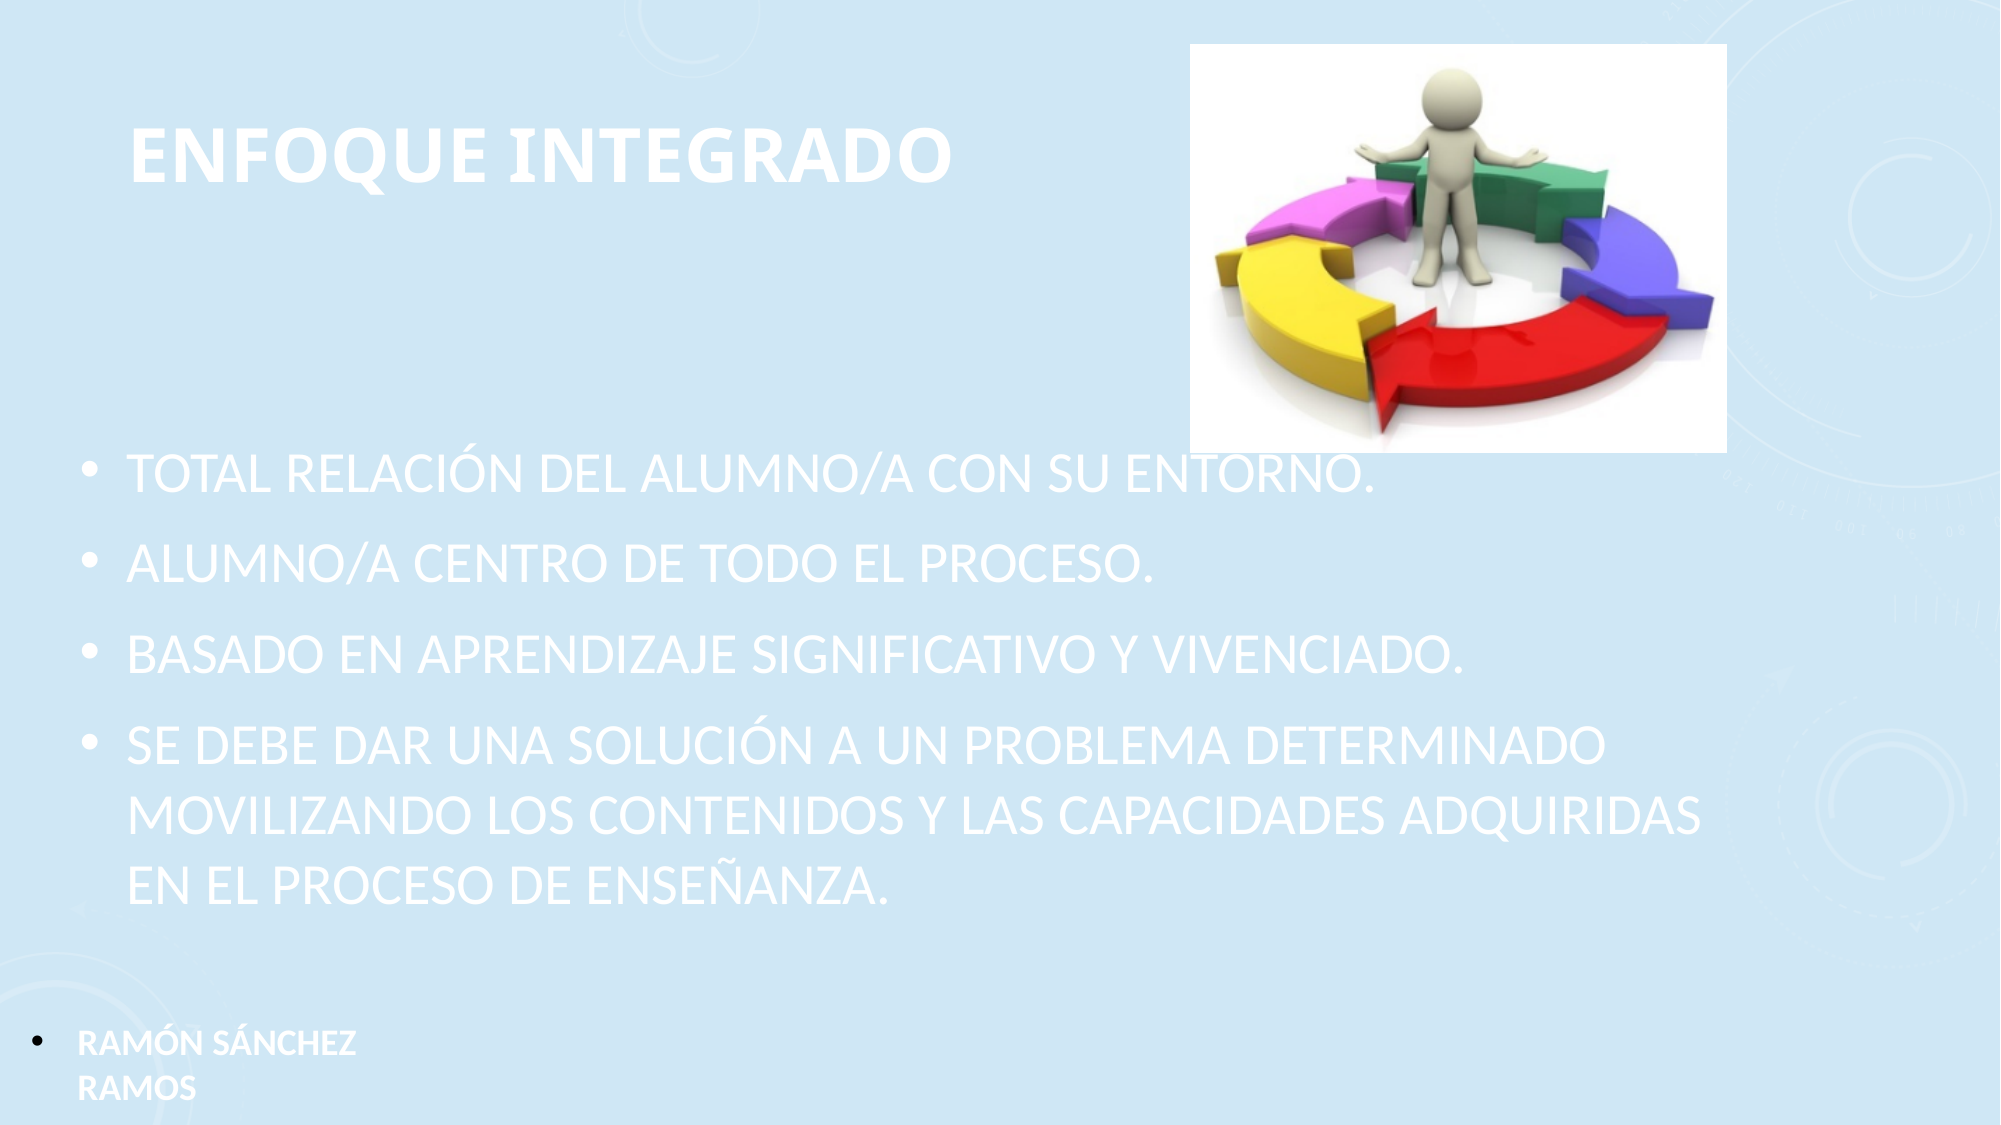

# ENFOQUE INTEGRADO
TOTAL RELACIÓN DEL ALUMNO/A CON SU ENTORNO.
ALUMNO/A CENTRO DE TODO EL PROCESO.
BASADO EN APRENDIZAJE SIGNIFICATIVO Y VIVENCIADO.
SE DEBE DAR UNA SOLUCIÓN A UN PROBLEMA DETERMINADO MOVILIZANDO LOS CONTENIDOS Y LAS CAPACIDADES ADQUIRIDAS EN EL PROCESO DE ENSEÑANZA.
RAMÓN SÁNCHEZ RAMOS